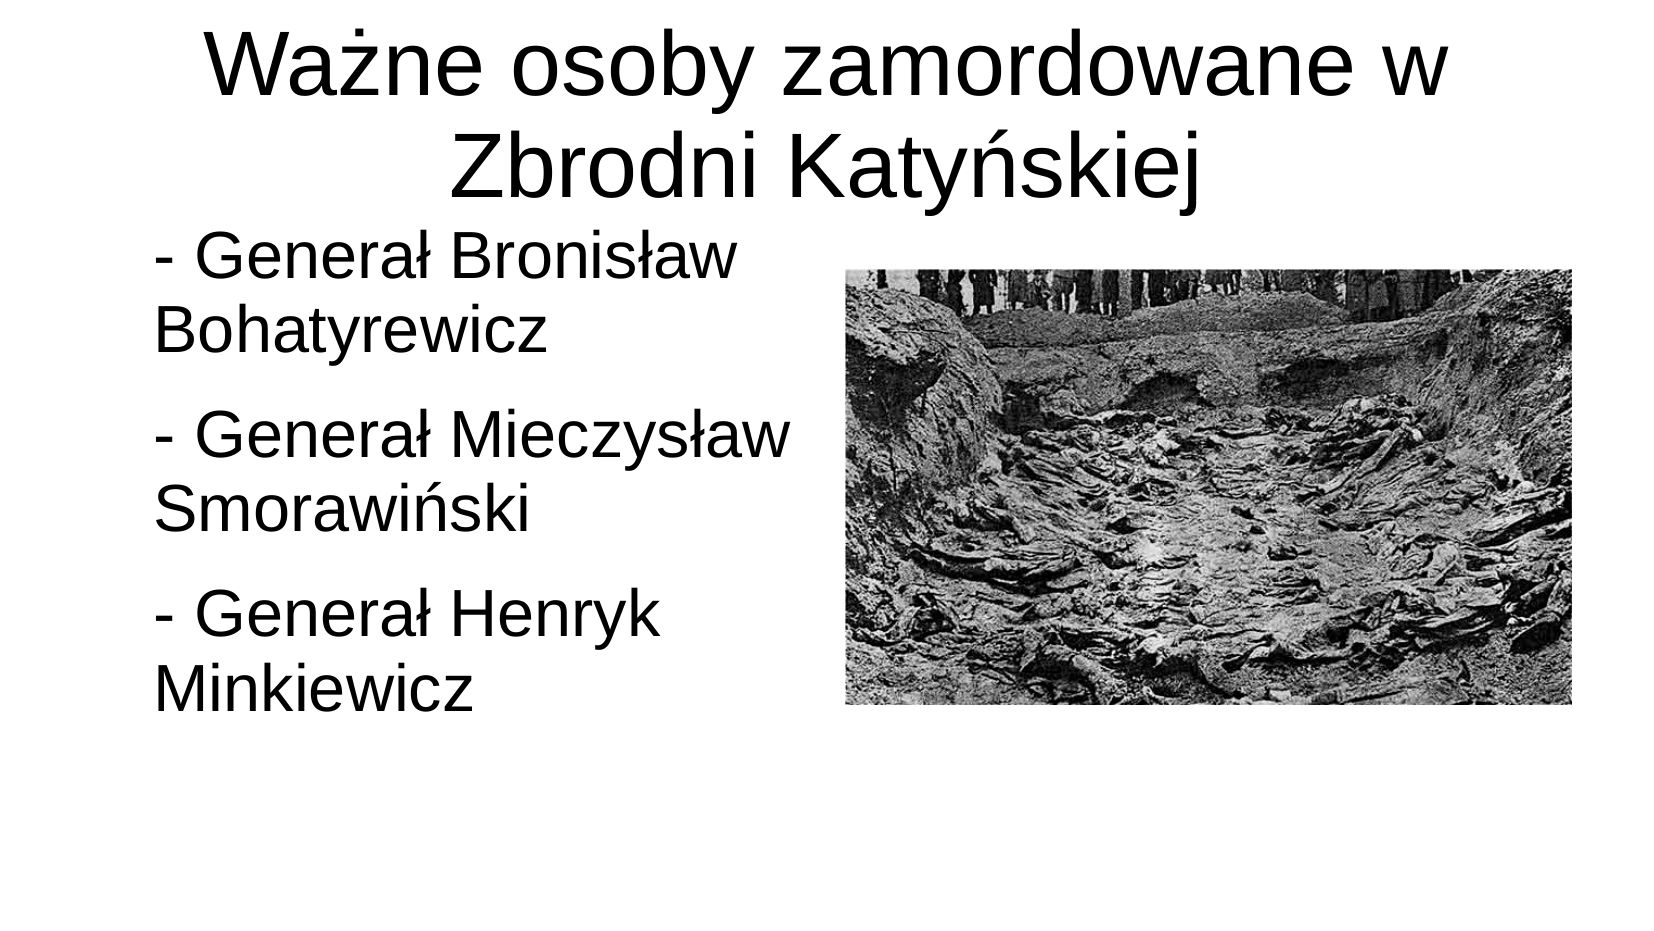

# Ważne osoby zamordowane w Zbrodni Katyńskiej
- Generał Bronisław Bohatyrewicz
- Generał Mieczysław Smorawiński
- Generał Henryk Minkiewicz